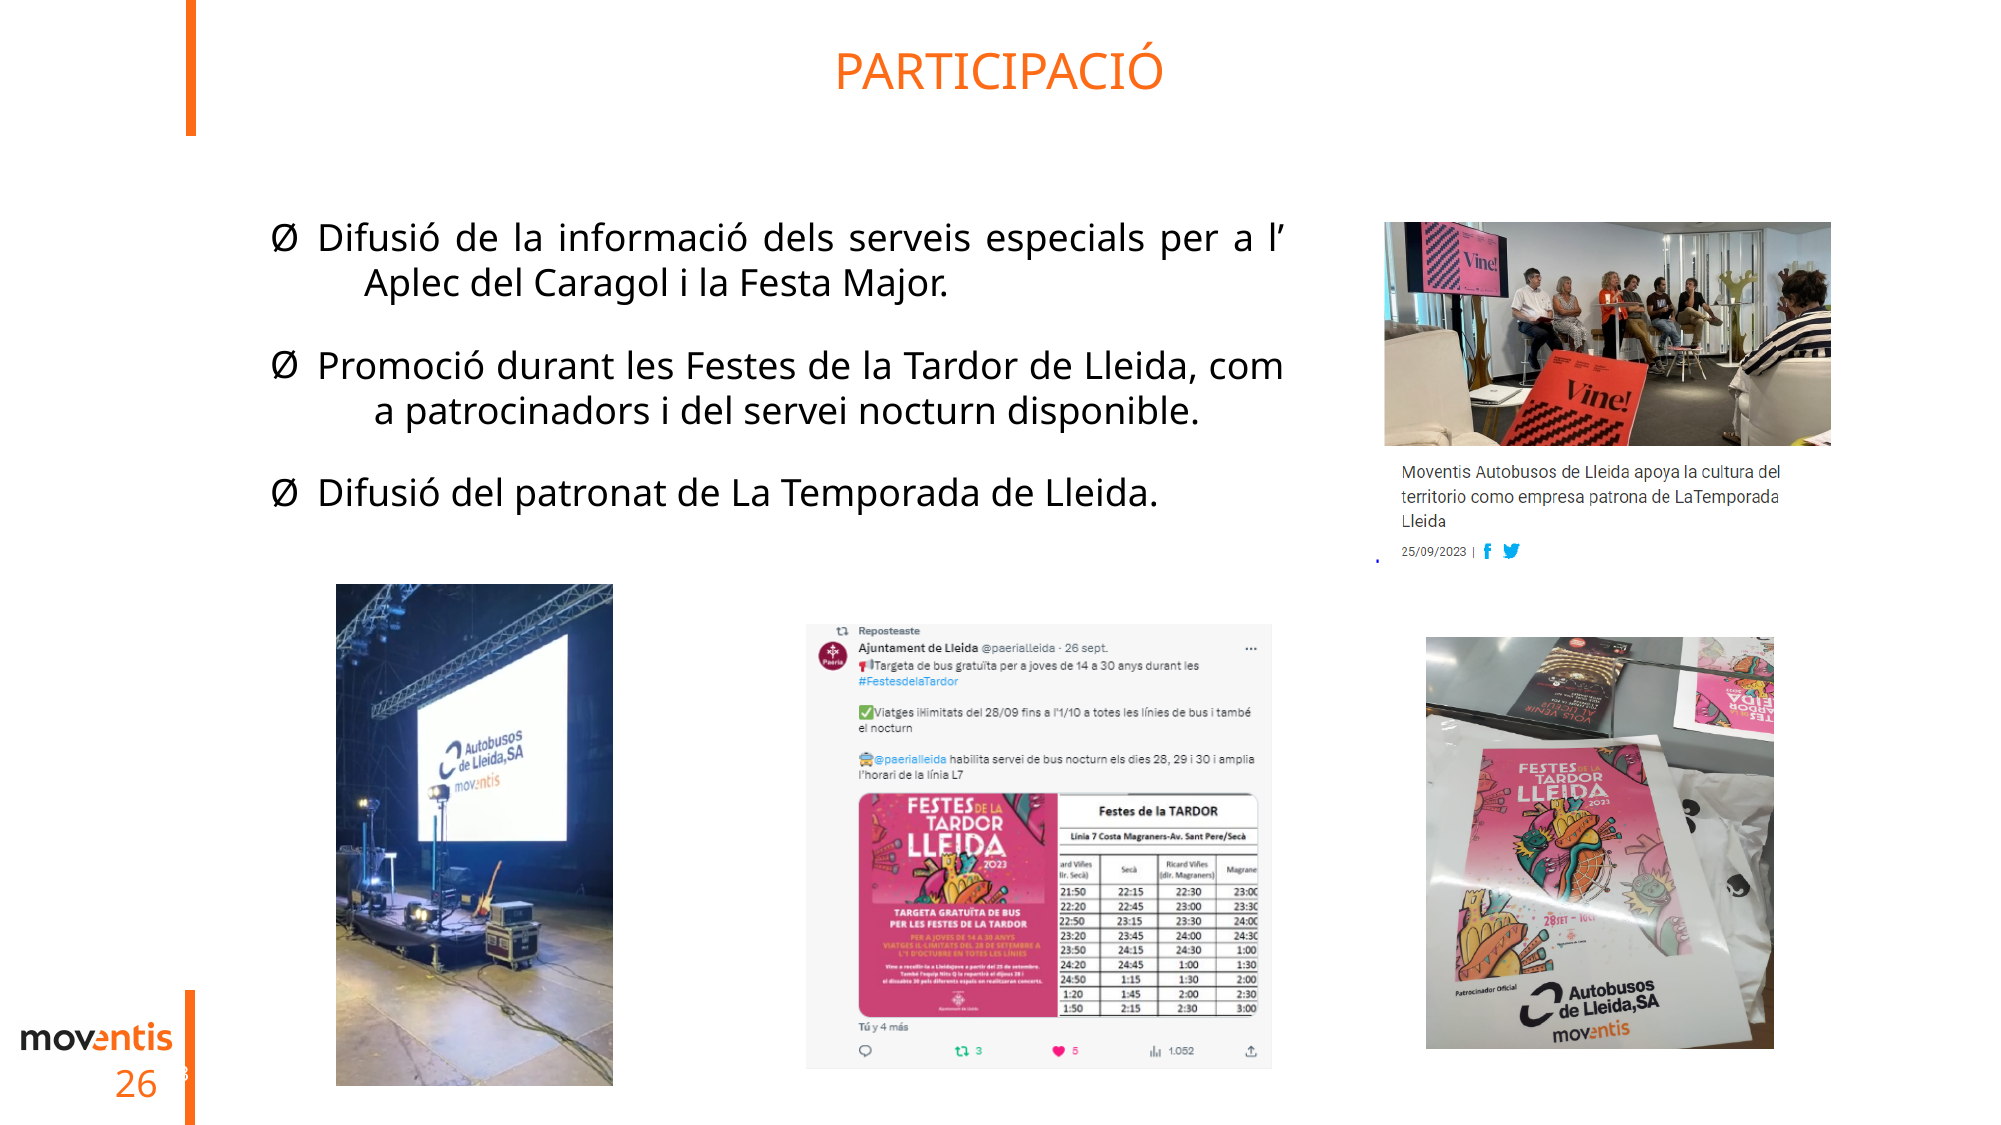

PARTICIPACIÓ
Difusió de la informació dels serveis especials per a l’ Aplec del Caragol i la Festa Major.
Promoció durant les Festes de la Tardor de Lleida, com a patrocinadors i del servei nocturn disponible.
Difusió del patronat de La Temporada de Lleida.
31/3/23